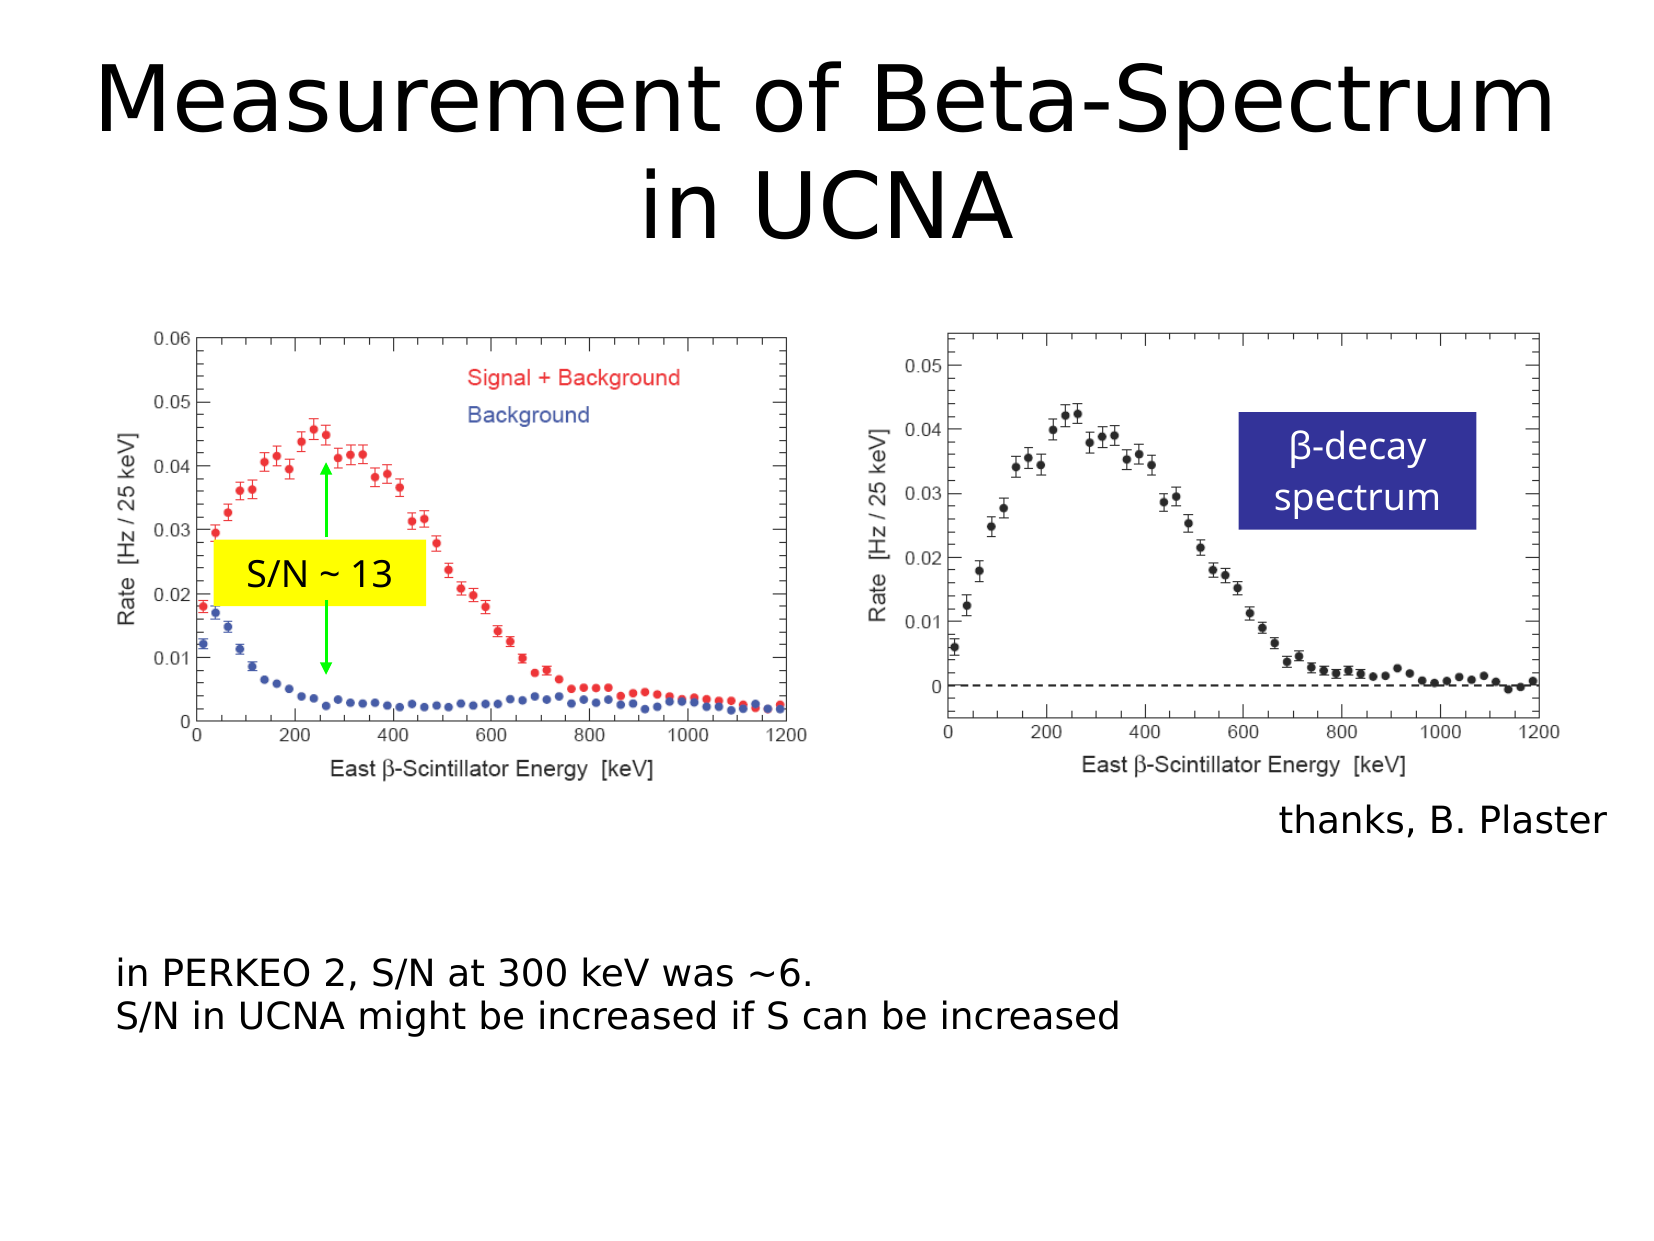

# Measurement of Beta-Spectrum in UCNA
β-decay spectrum
S/N ~ 13
thanks, B. Plaster
 in PERKEO 2, S/N at 300 keV was ~6.
 S/N in UCNA might be increased if S can be increased